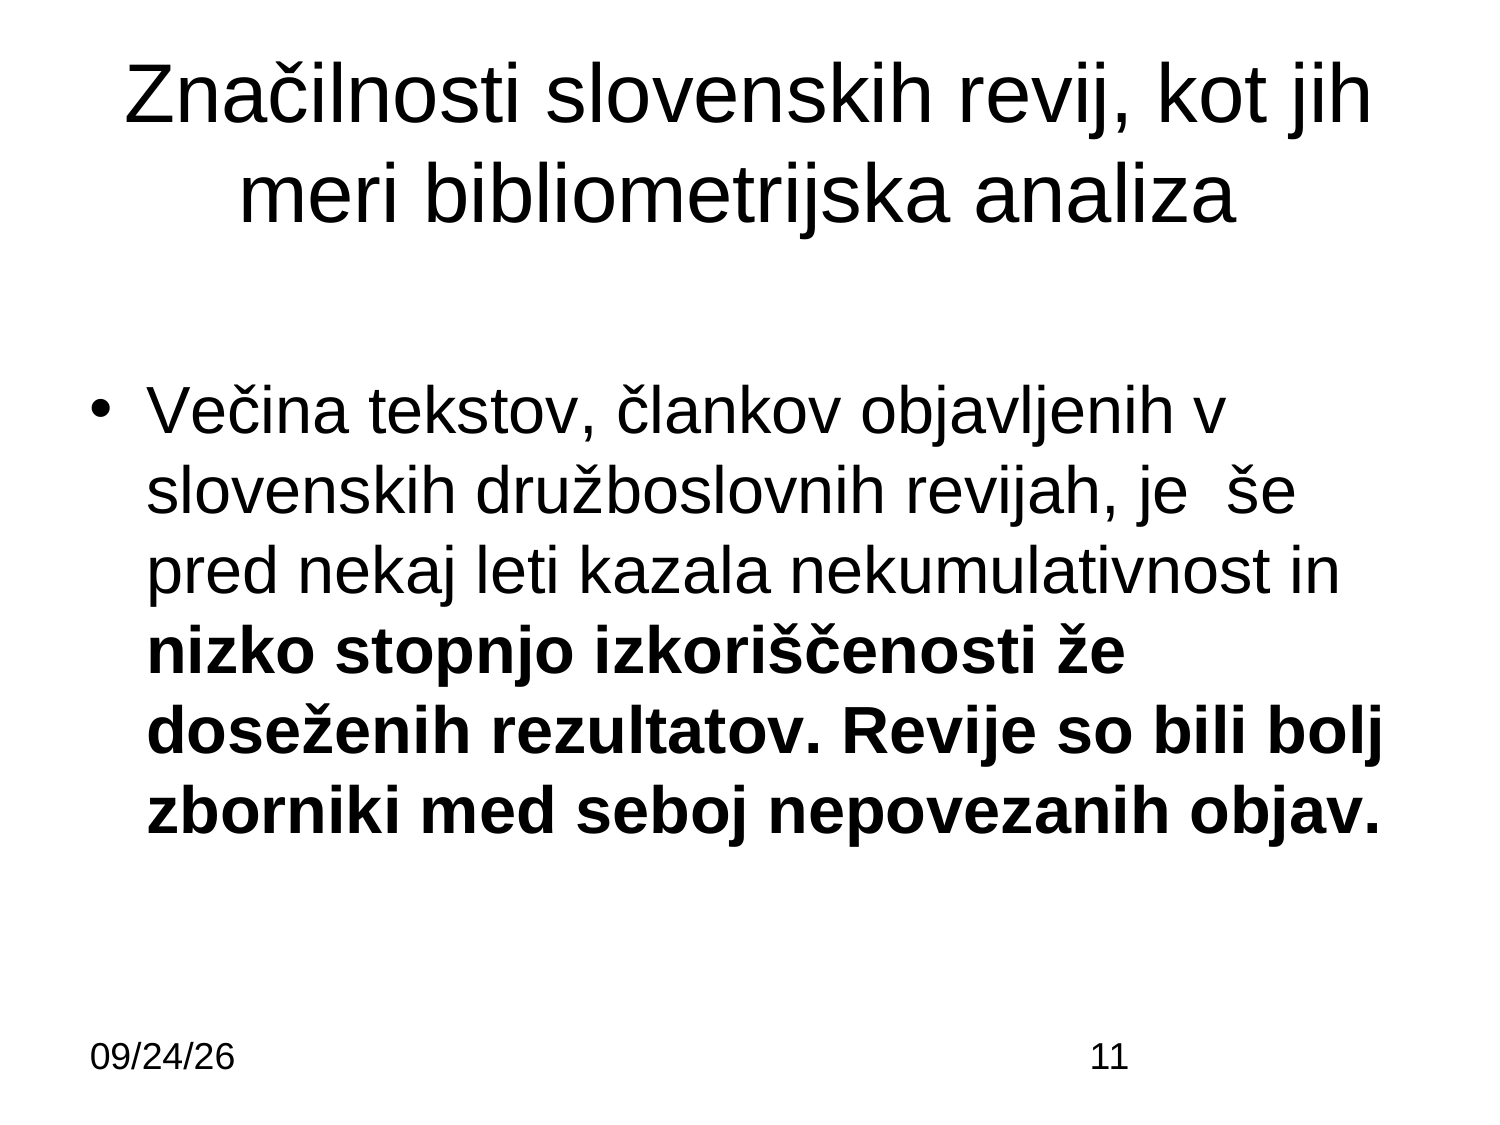

# Značilnosti slovenskih revij, kot jih meri bibliometrijska analiza
Večina tekstov, člankov objavljenih v slovenskih družboslovnih revijah, je še pred nekaj leti kazala nekumulativnost in nizko stopnjo izkoriščenosti že doseženih rezultatov. Revije so bili bolj zborniki med seboj nepovezanih objav.
11